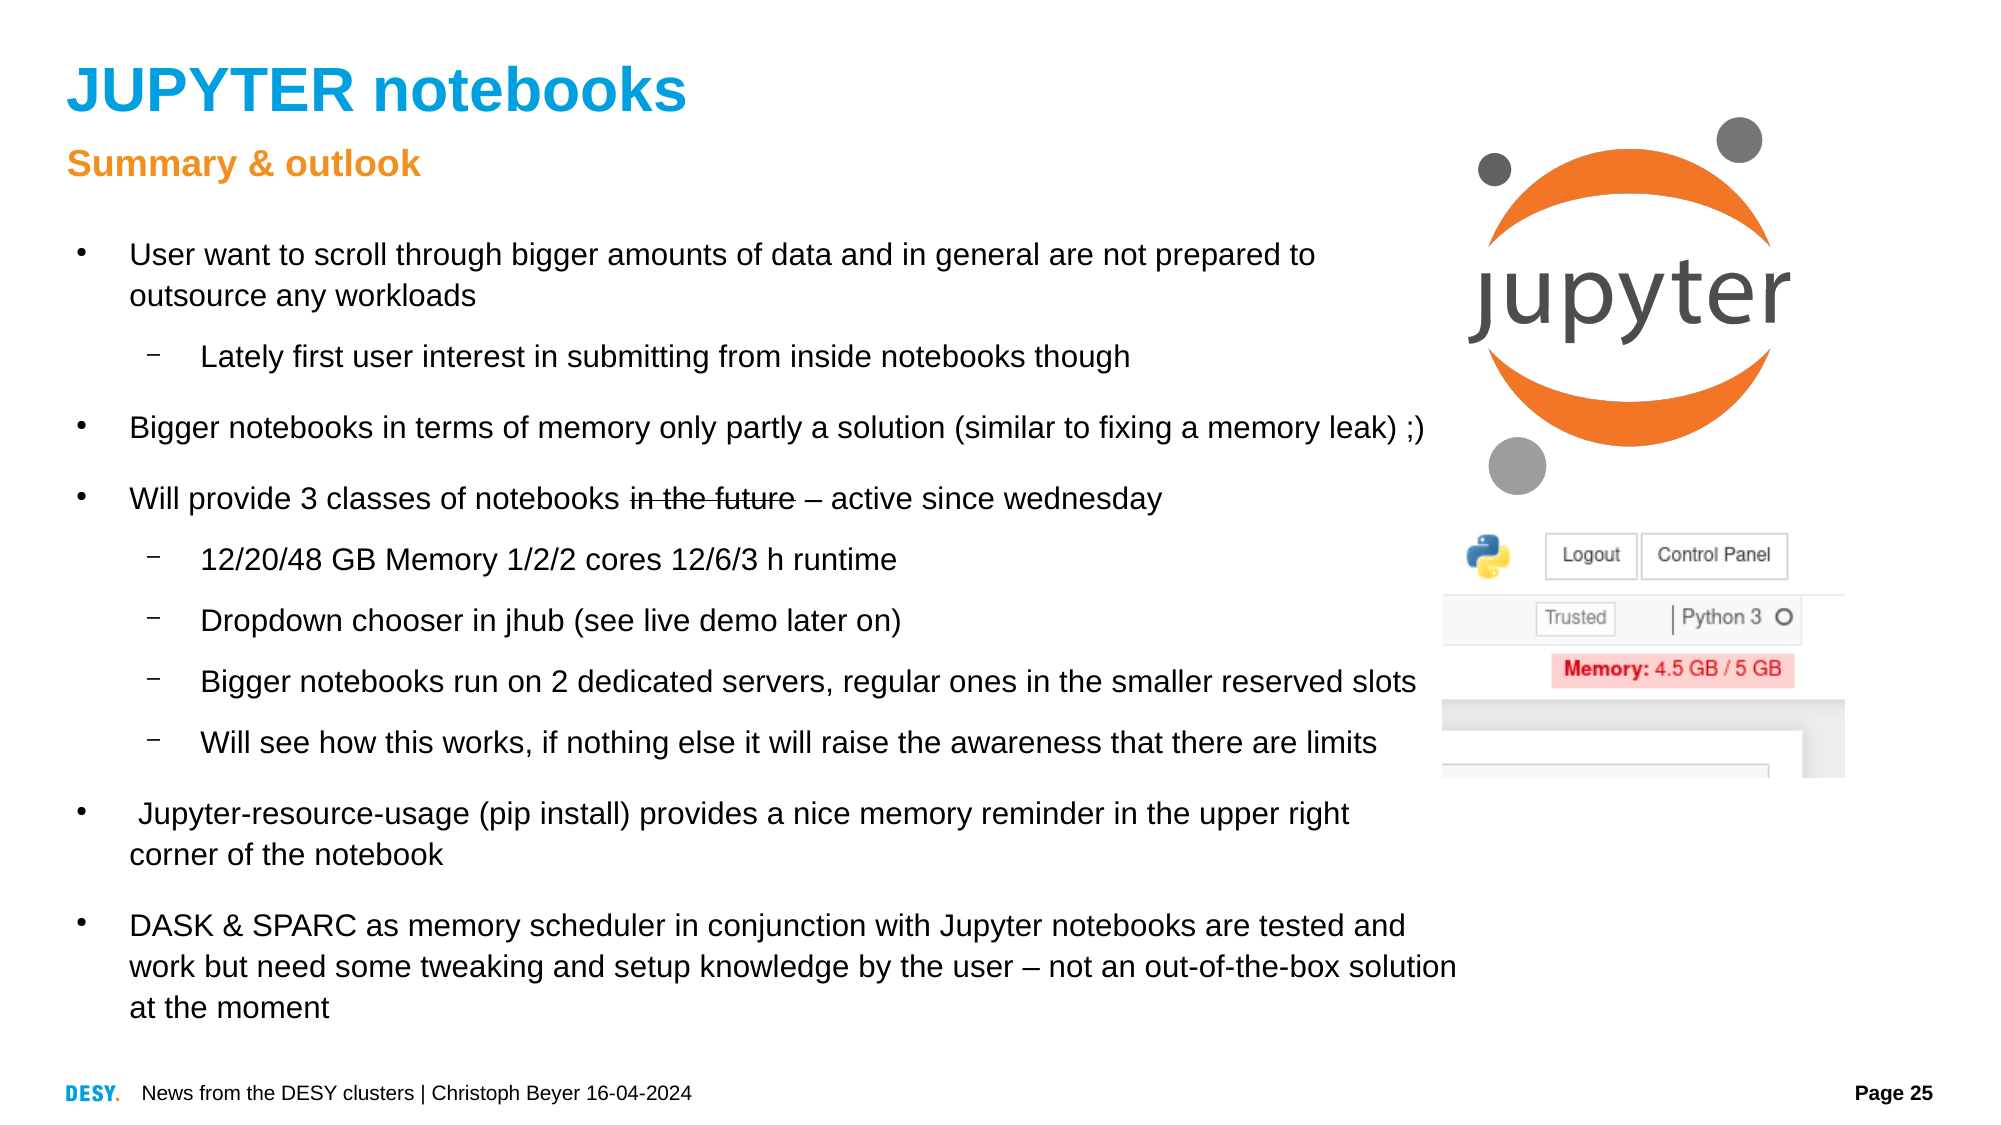

# JUPYTER notebooks
Summary & outlook
User want to scroll through bigger amounts of data and in general are not prepared to outsource any workloads
Lately first user interest in submitting from inside notebooks though
Bigger notebooks in terms of memory only partly a solution (similar to fixing a memory leak) ;)
Will provide 3 classes of notebooks in the future – active since wednesday
12/20/48 GB Memory 1/2/2 cores 12/6/3 h runtime
Dropdown chooser in jhub (see live demo later on)
Bigger notebooks run on 2 dedicated servers, regular ones in the smaller reserved slots
Will see how this works, if nothing else it will raise the awareness that there are limits
 Jupyter-resource-usage (pip install) provides a nice memory reminder in the upper right corner of the notebook
DASK & SPARC as memory scheduler in conjunction with Jupyter notebooks are tested and work but need some tweaking and setup knowledge by the user – not an out-of-the-box solution at the moment
News from the DESY clusters | Christoph Beyer 16-04-2024